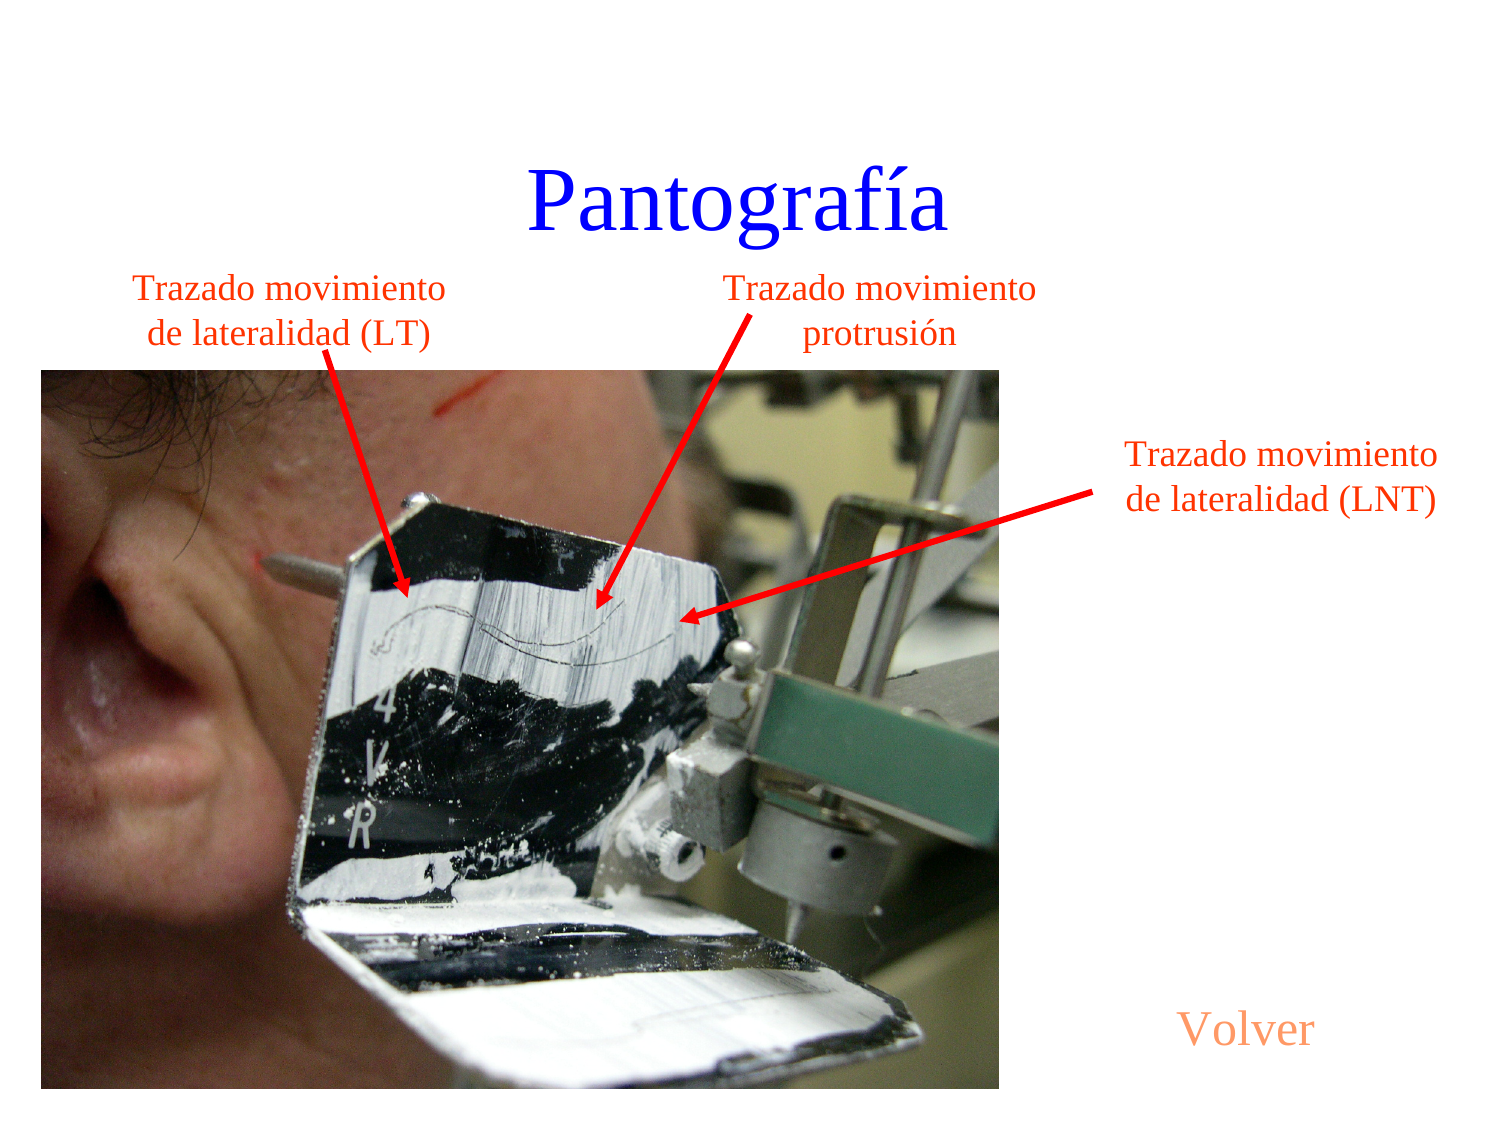

# Pantografía
Trazado movimiento de lateralidad (LT)
Trazado movimiento protrusión
Trazado movimiento de lateralidad (LNT)
Volver